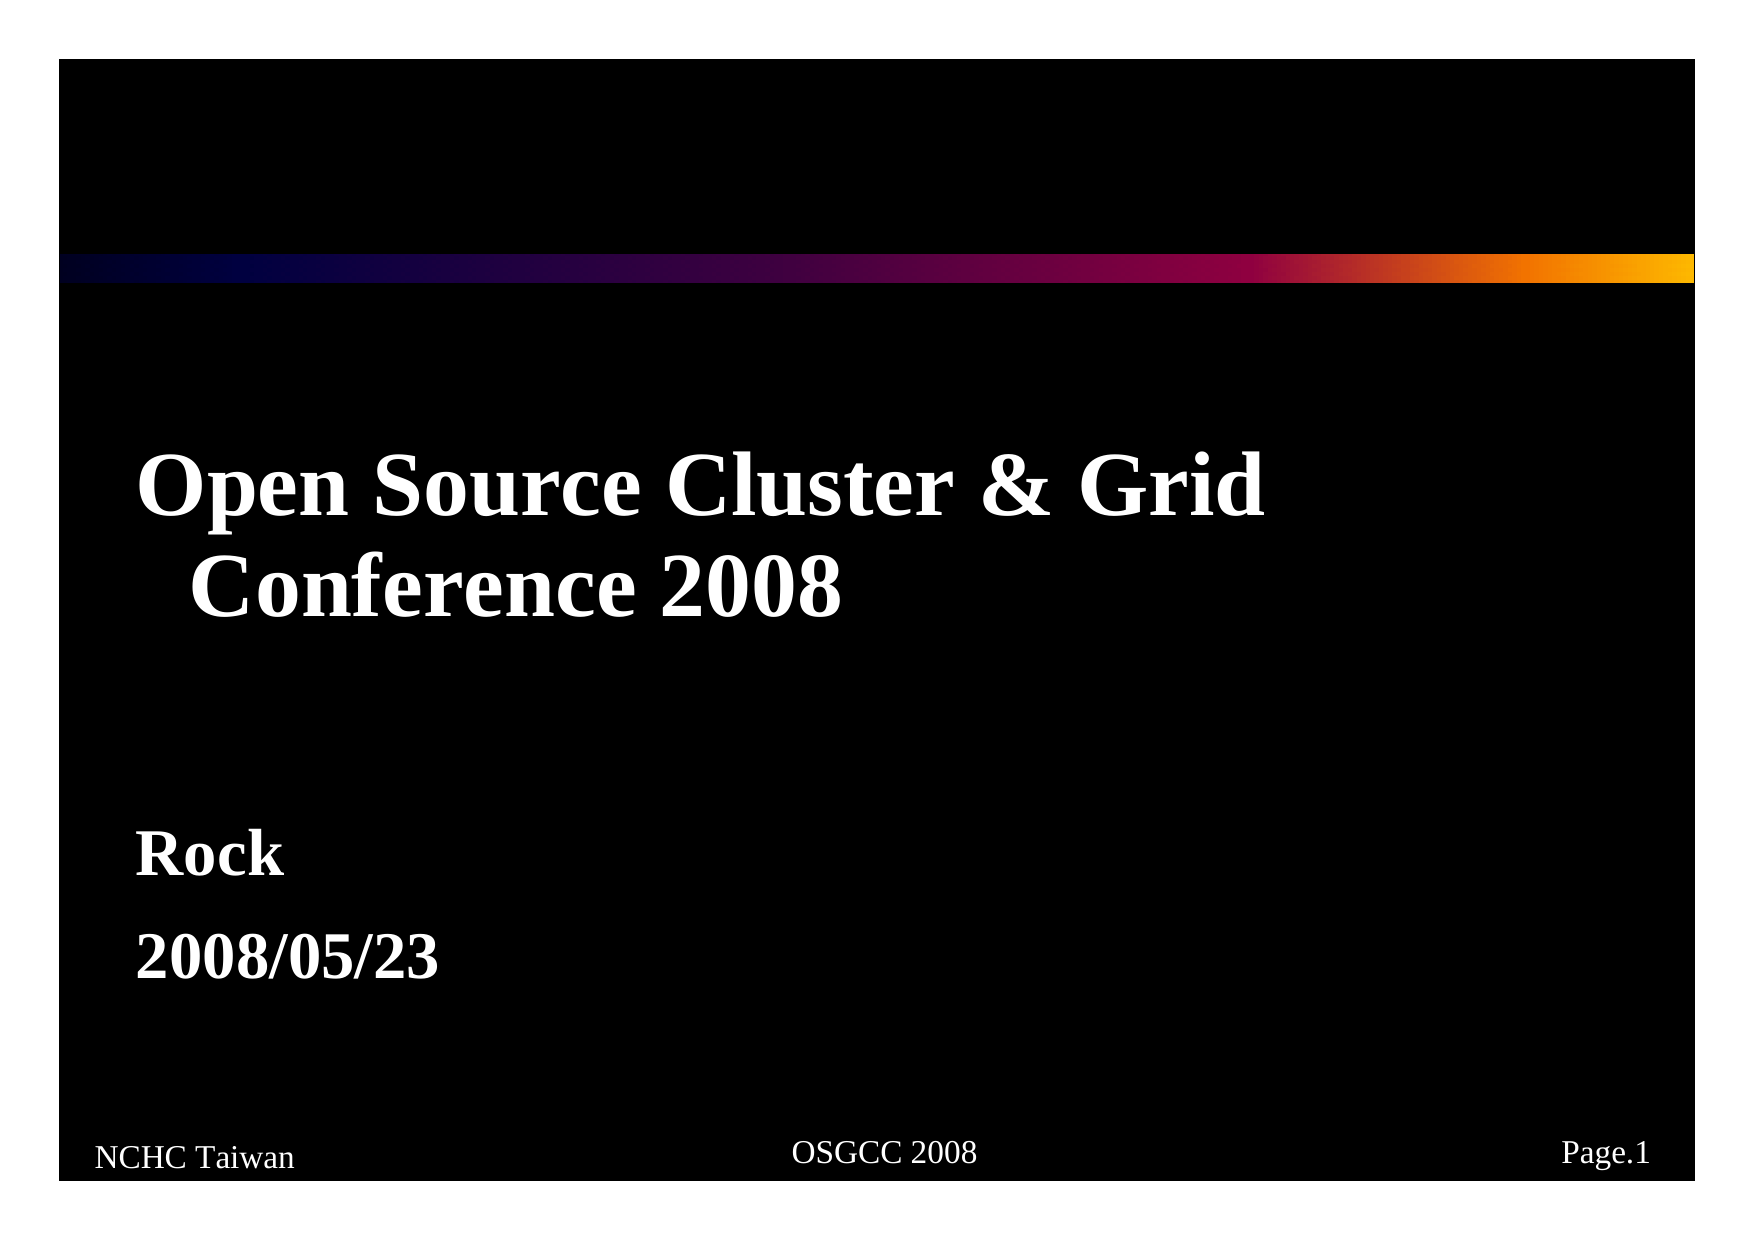

# Open Source Cluster & Grid Conference 2008
Rock
2008/05/23